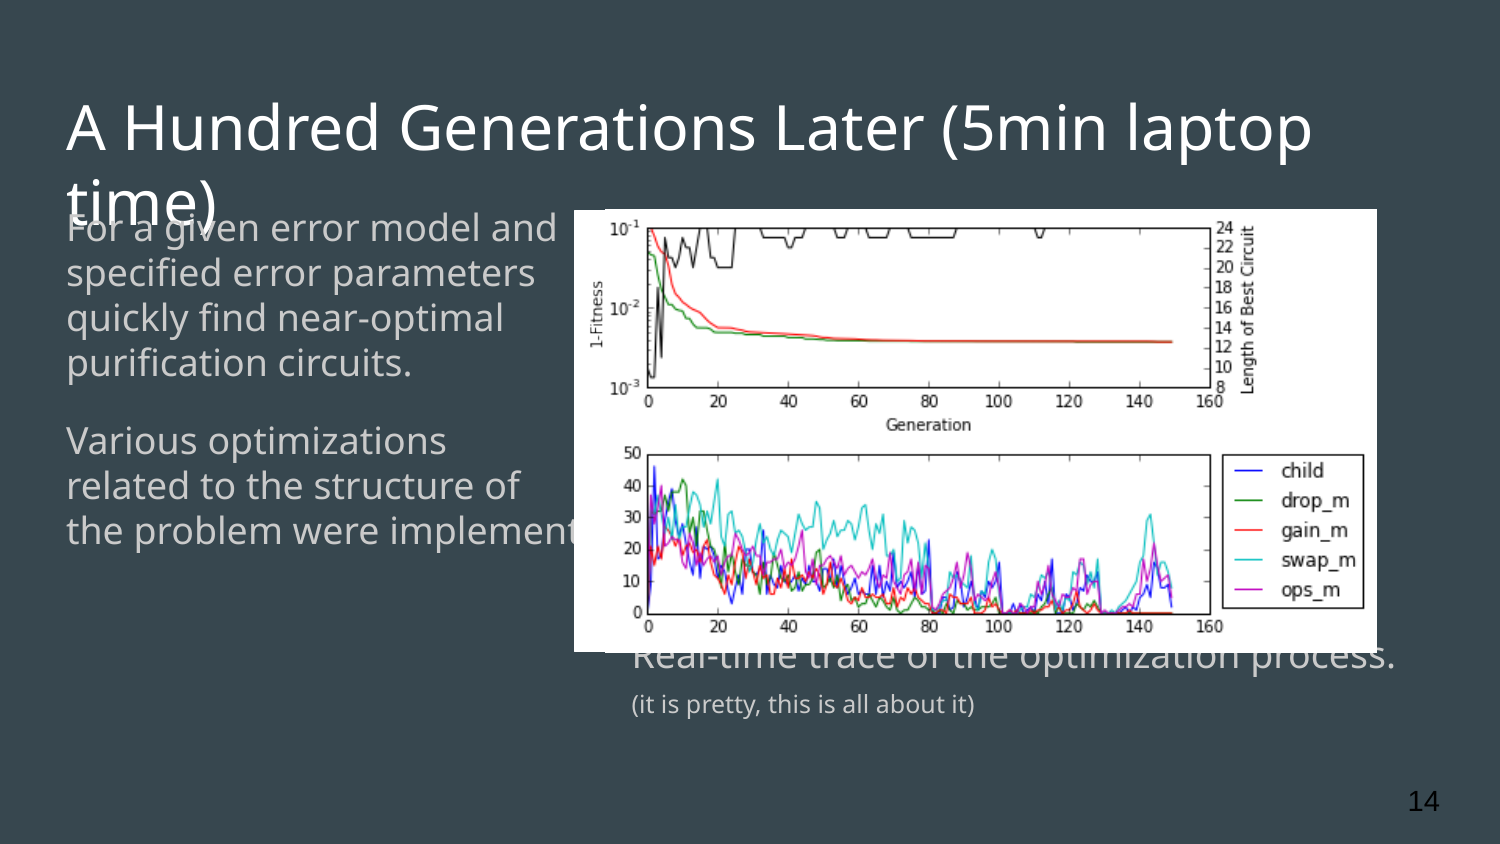

# A Hundred Generations Later (5min laptop time)
For a given error model and
specified error parameters
quickly find near-optimal
purification circuits.
Various optimizations
related to the structure of
the problem were implemented.
 Real-time trace of the optimization process.
 (it is pretty, this is all about it)